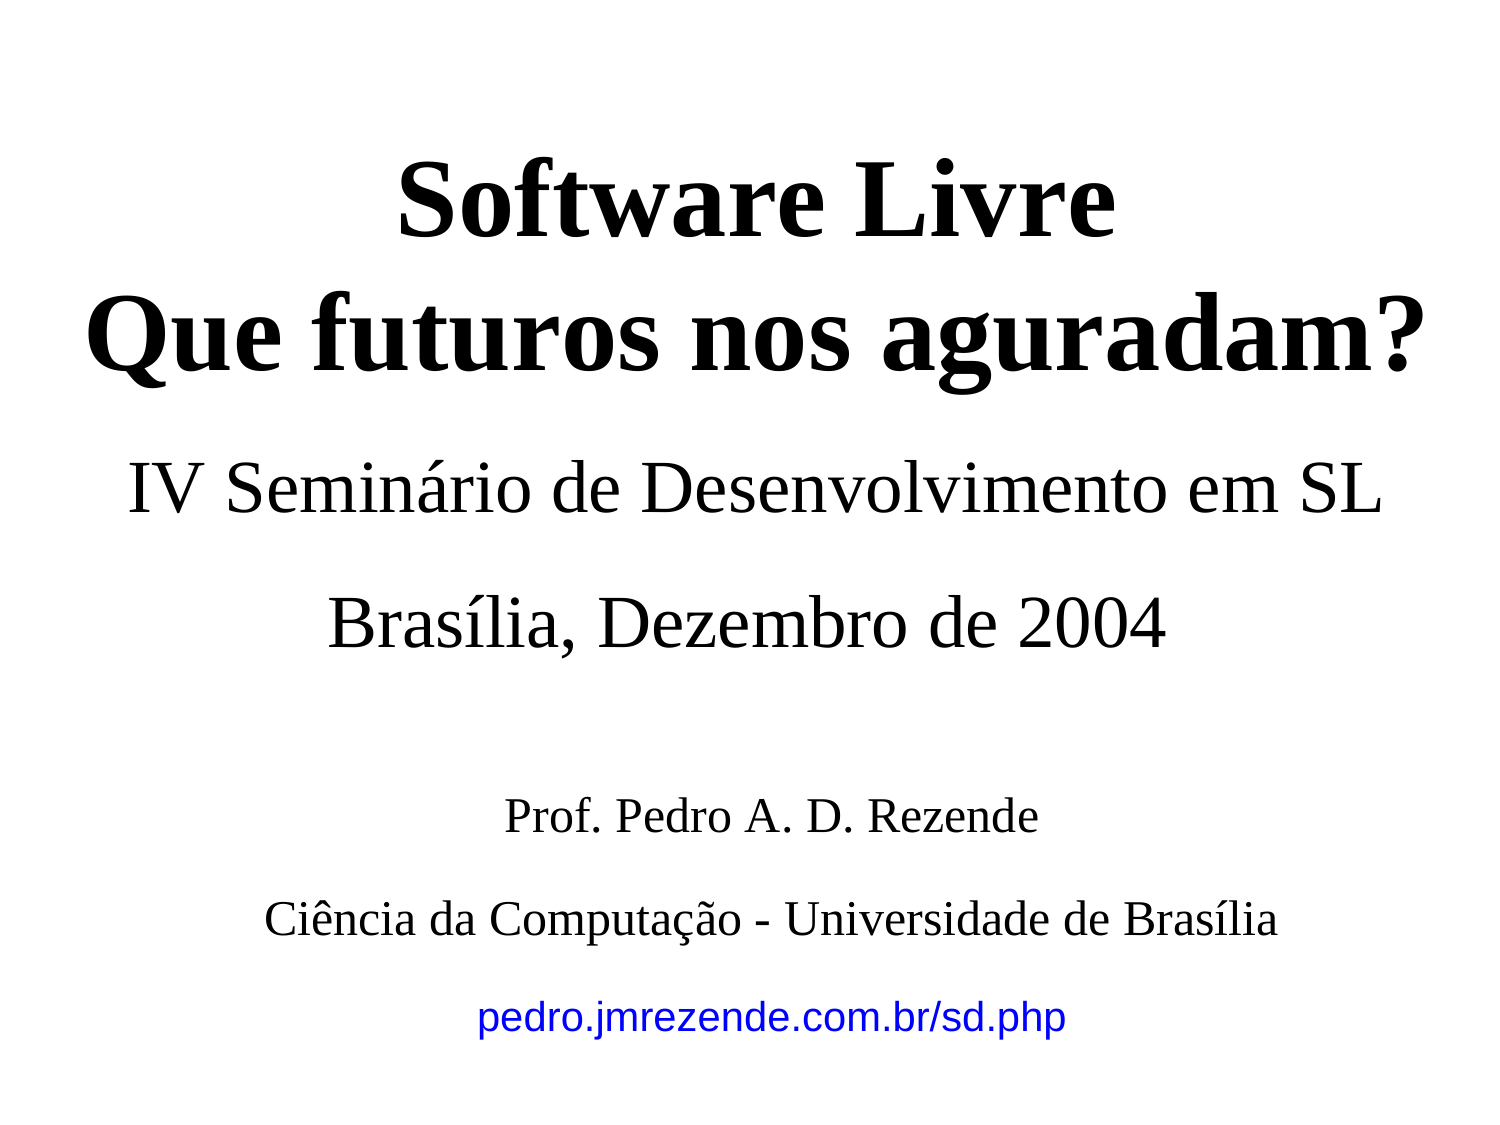

# Software Livre Que futuros nos aguradam? IV Seminário de Desenvolvimento em SL Brasília, Dezembro de 2004
Prof. Pedro A. D. Rezende
Ciência da Computação - Universidade de Brasília
pedro.jmrezende.com.br/sd.php